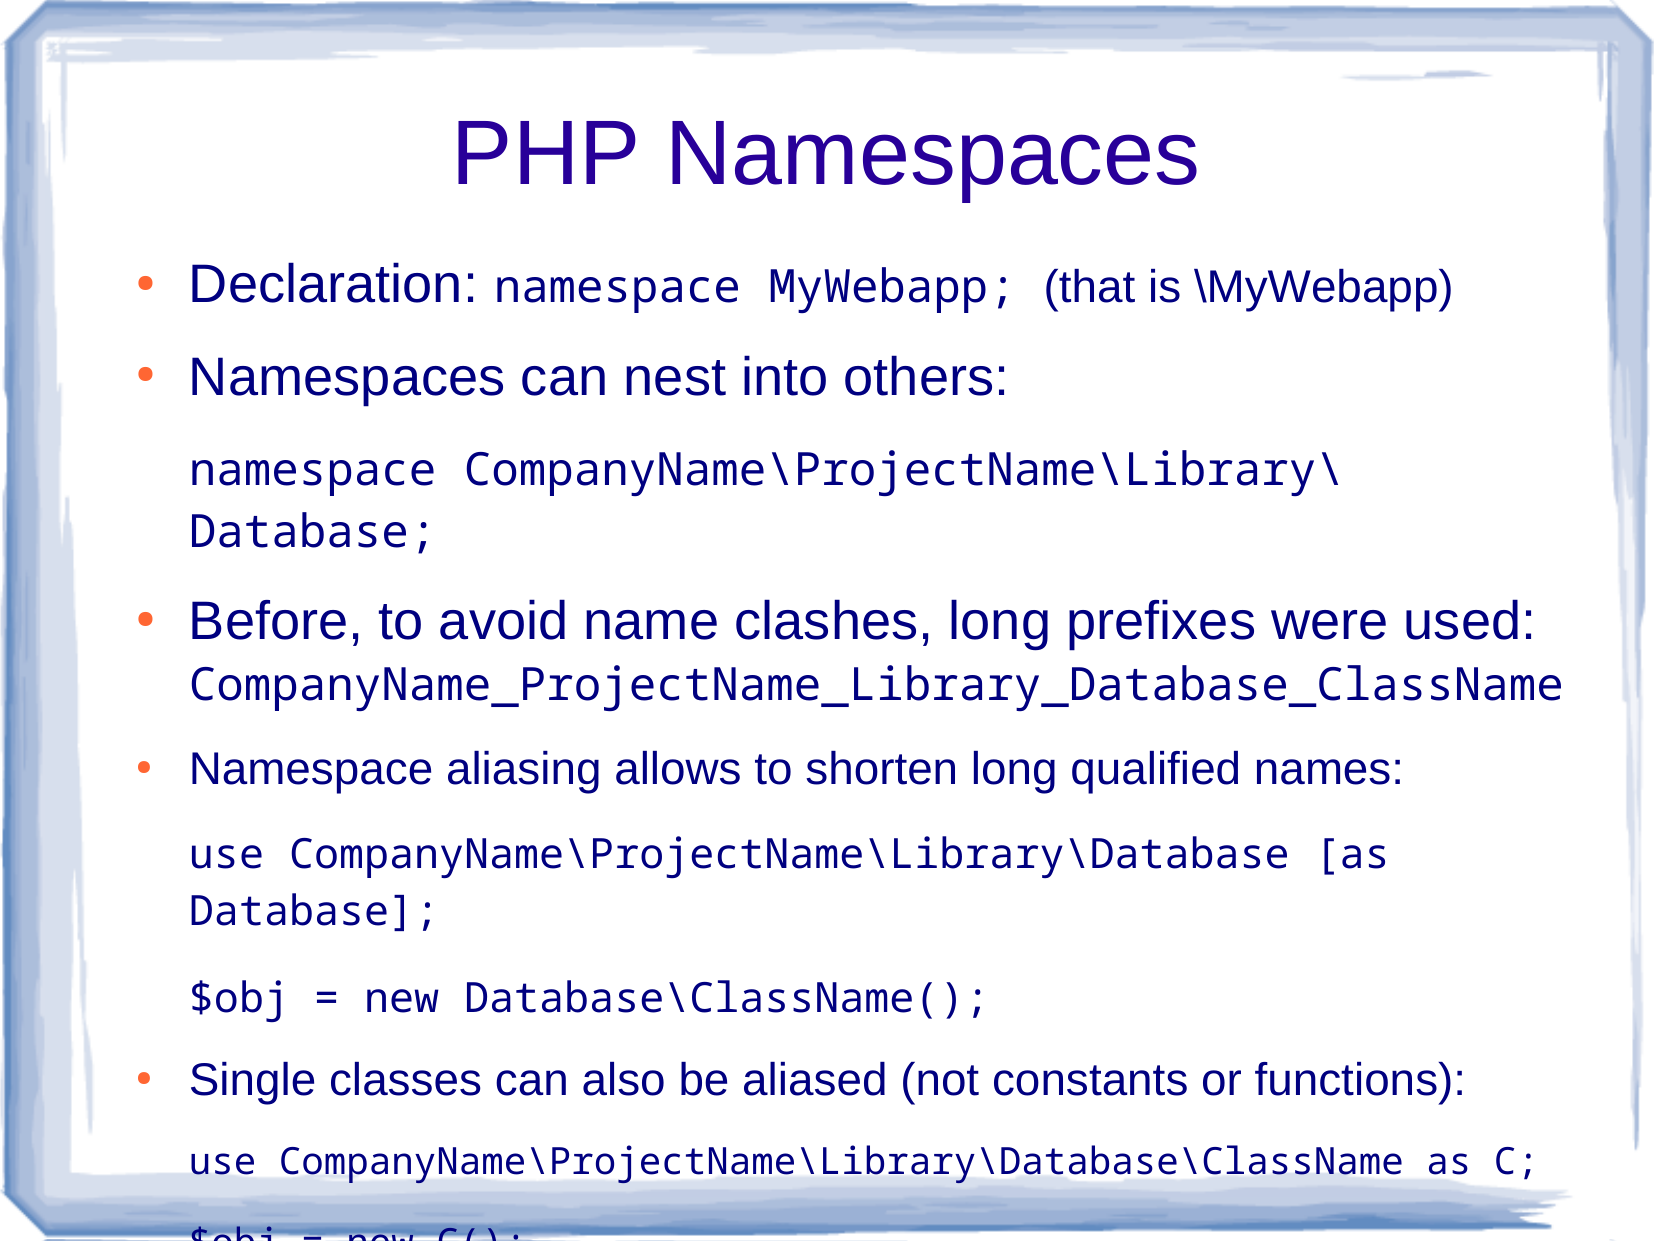

# PHP Namespaces
Declaration: namespace MyWebapp; (that is \MyWebapp)
Namespaces can nest into others:
namespace CompanyName\ProjectName\Library\Database;
Before, to avoid name clashes, long prefixes were used: CompanyName_ProjectName_Library_Database_ClassName
Namespace aliasing allows to shorten long qualified names:
use CompanyName\ProjectName\Library\Database [as Database];
$obj = new Database\ClassName();
Single classes can also be aliased (not constants or functions):
use CompanyName\ProjectName\Library\Database\ClassName as C;
$obj = new C();